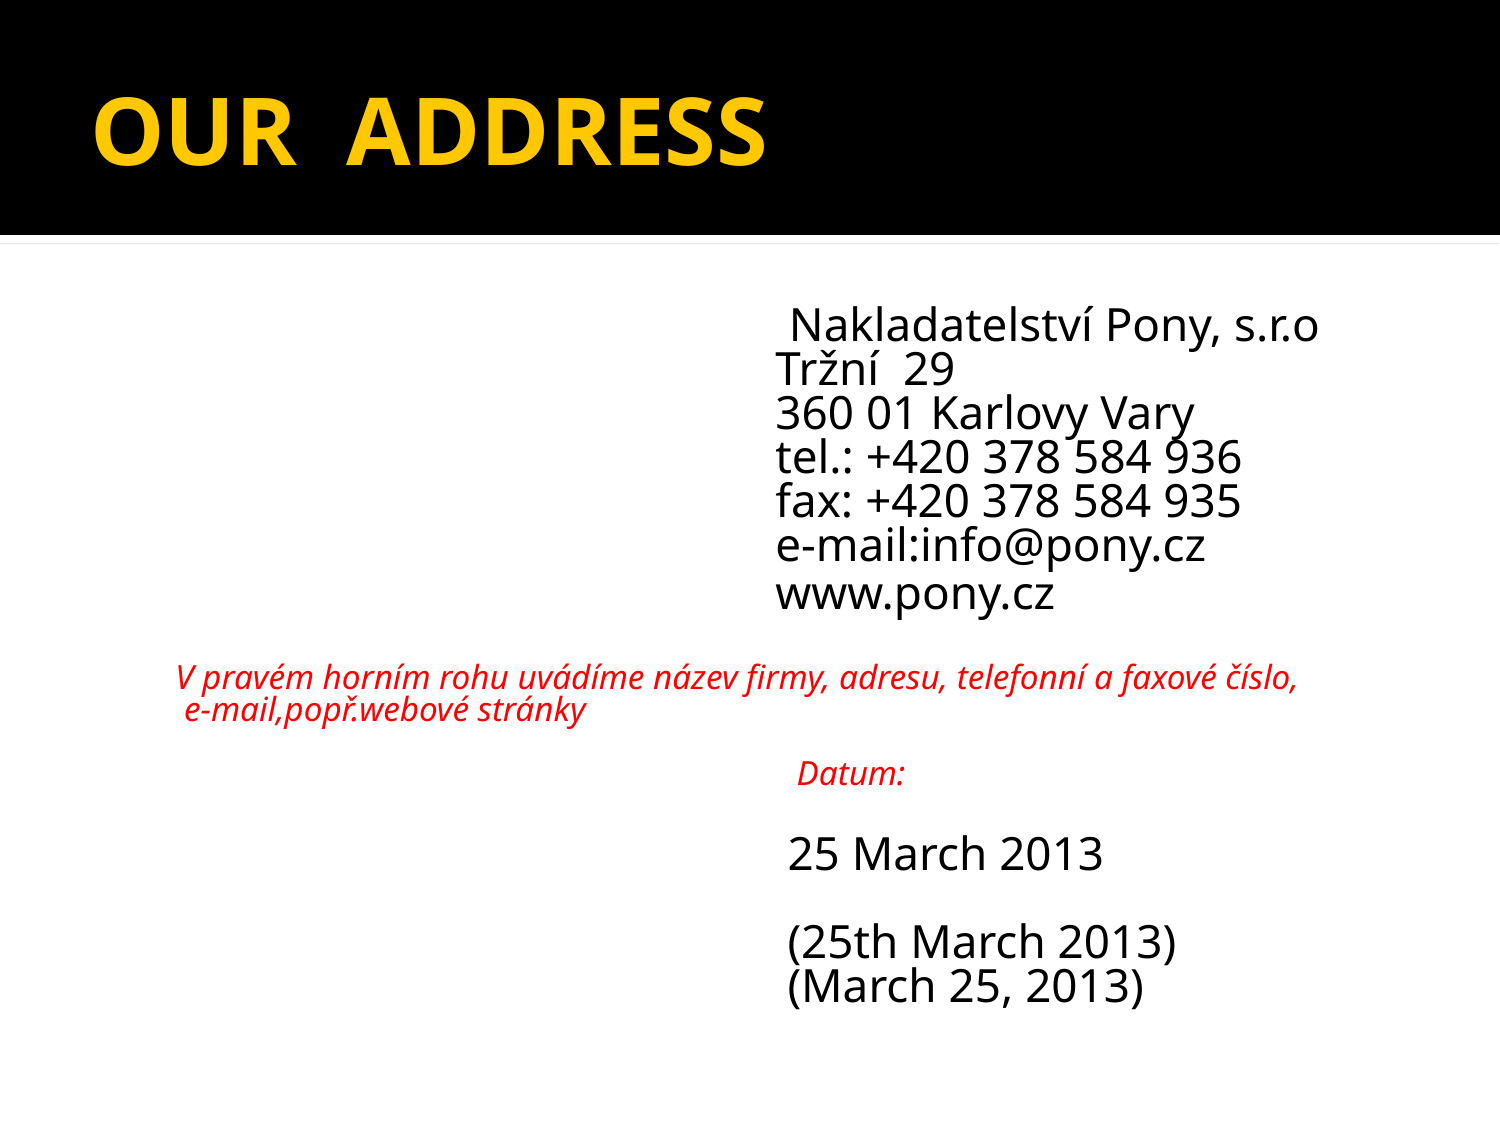

# OUR ADDRESS
 Nakladatelství Pony, s.r.o
 Tržní 29
 360 01 Karlovy Vary
 tel.: +420 378 584 936
 fax: +420 378 584 935
 e-mail:info@pony.cz
 www.pony.cz
V pravém horním rohu uvádíme název firmy, adresu, telefonní a faxové číslo,
 e-mail,popř.webové stránky
 Datum:
 25 March 2013
 (25th March 2013)
 (March 25, 2013)